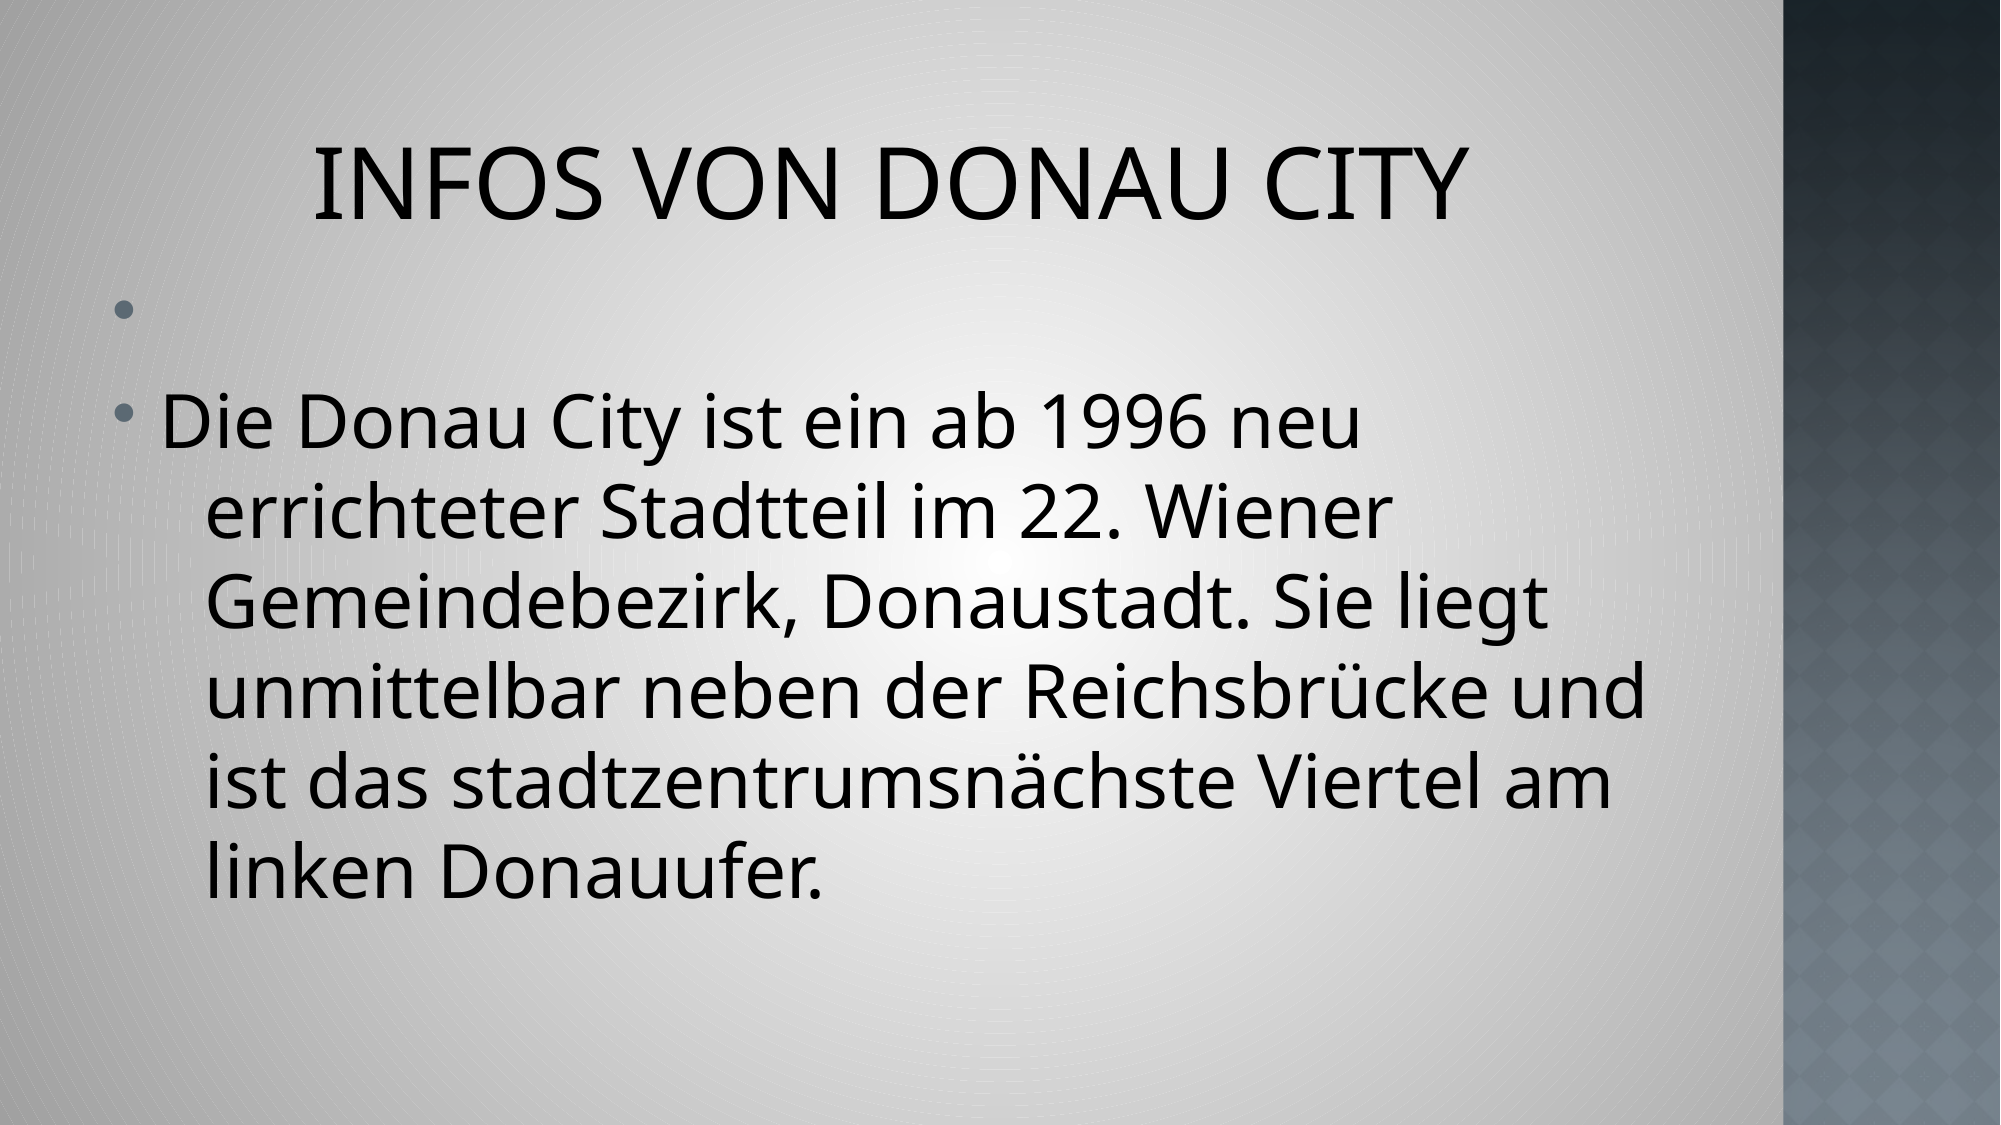

# Infos von Donau City
Die Donau City ist ein ab 1996 neu errichteter Stadtteil im 22. Wiener Gemeindebezirk, Donaustadt. Sie liegt unmittelbar neben der Reichsbrücke und ist das stadtzentrumsnächste Viertel am linken Donauufer.